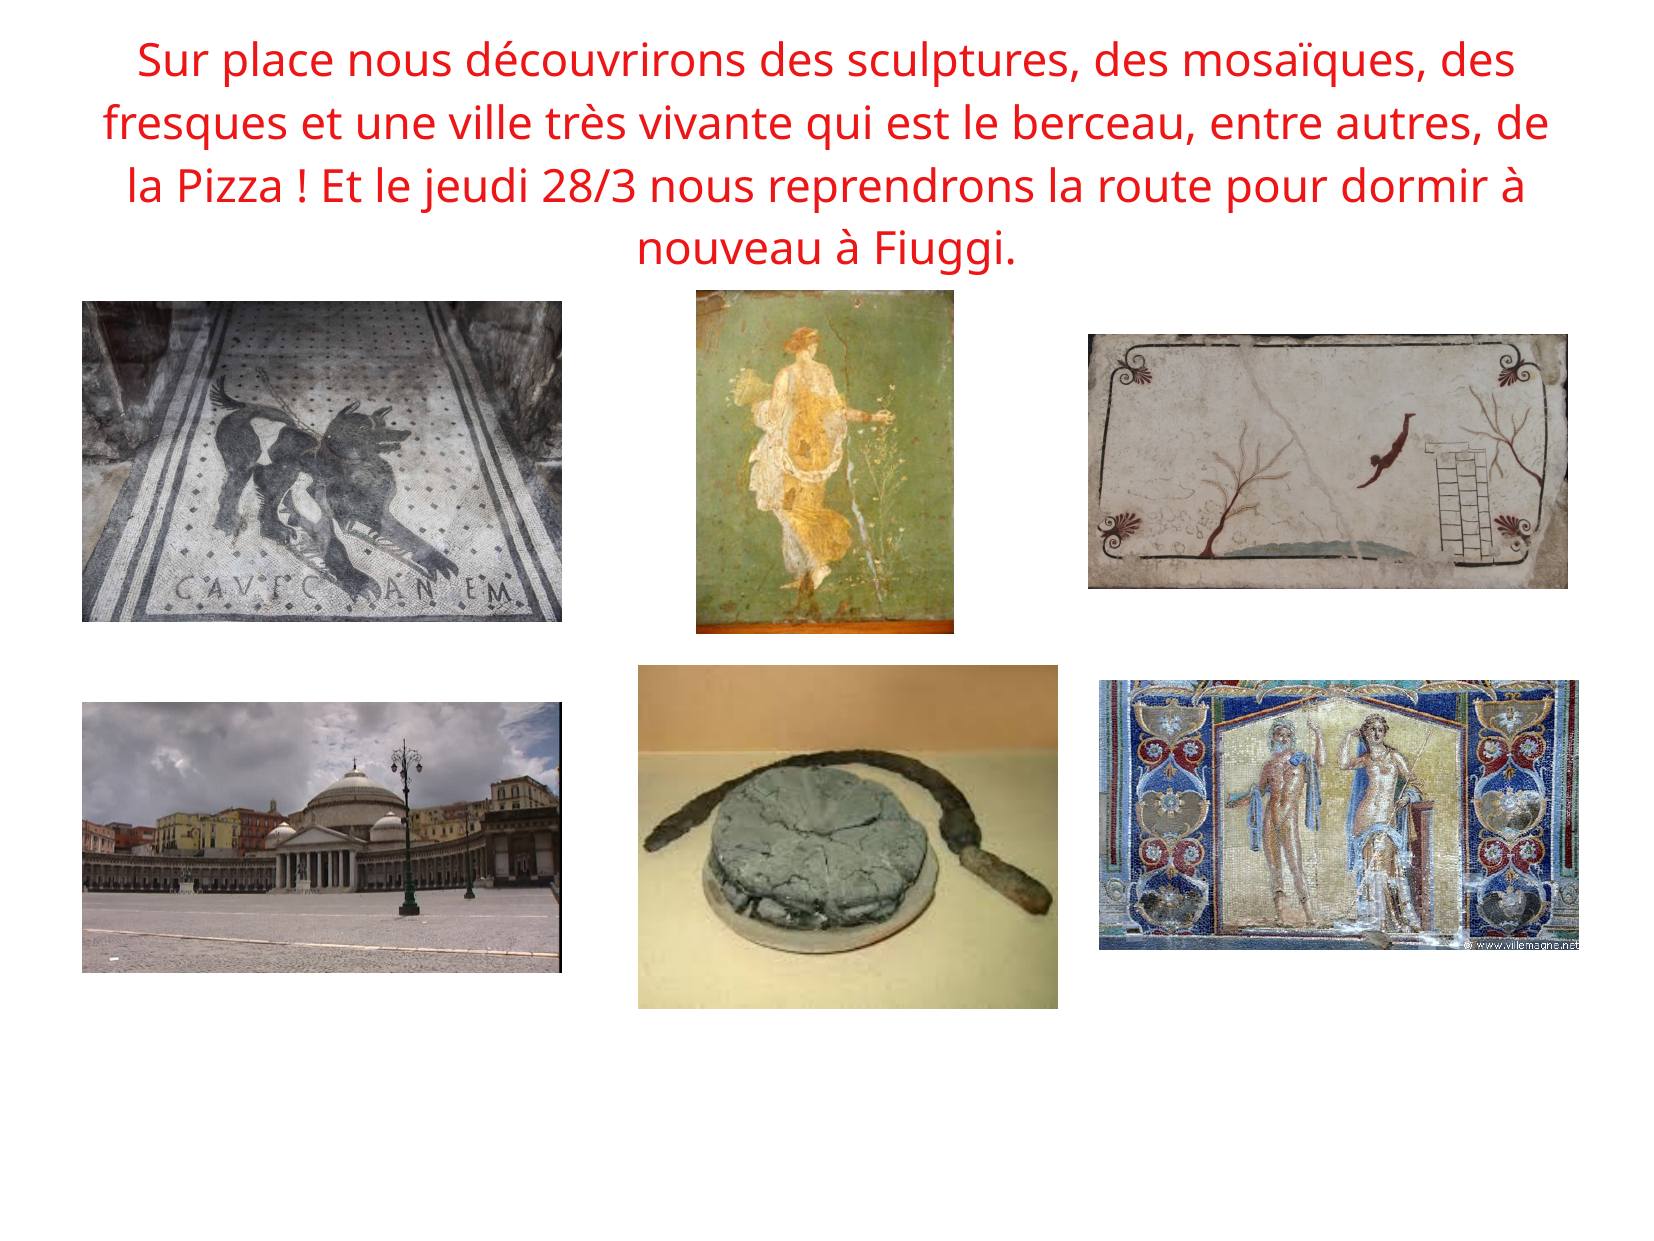

# Sur place nous découvrirons des sculptures, des mosaïques, des fresques et une ville très vivante qui est le berceau, entre autres, de la Pizza ! Et le jeudi 28/3 nous reprendrons la route pour dormir à nouveau à Fiuggi.